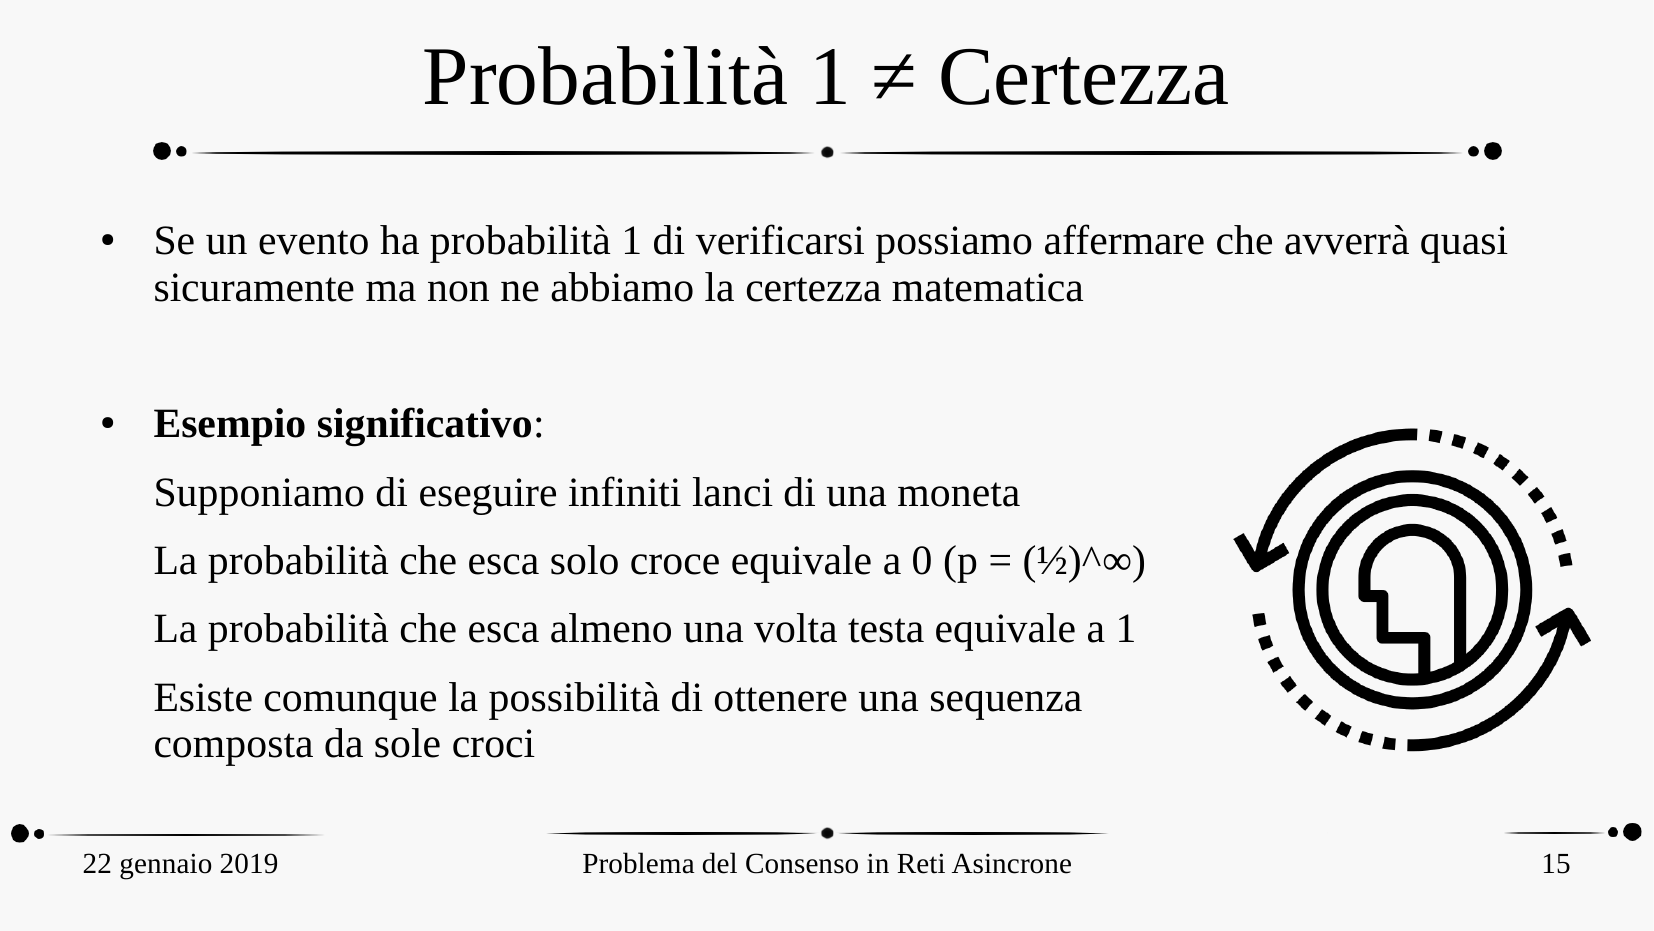

# Probabilità 1 ≠ Certezza
Se un evento ha probabilità 1 di verificarsi possiamo affermare che avverrà quasi sicuramente ma non ne abbiamo la certezza matematica
Esempio significativo:
Supponiamo di eseguire infiniti lanci di una moneta
La probabilità che esca solo croce equivale a 0 (p = (½)^∞)
La probabilità che esca almeno una volta testa equivale a 1
Esiste comunque la possibilità di ottenere una sequenza
composta da sole croci
22 gennaio 2019
Problema del Consenso in Reti Asincrone
15